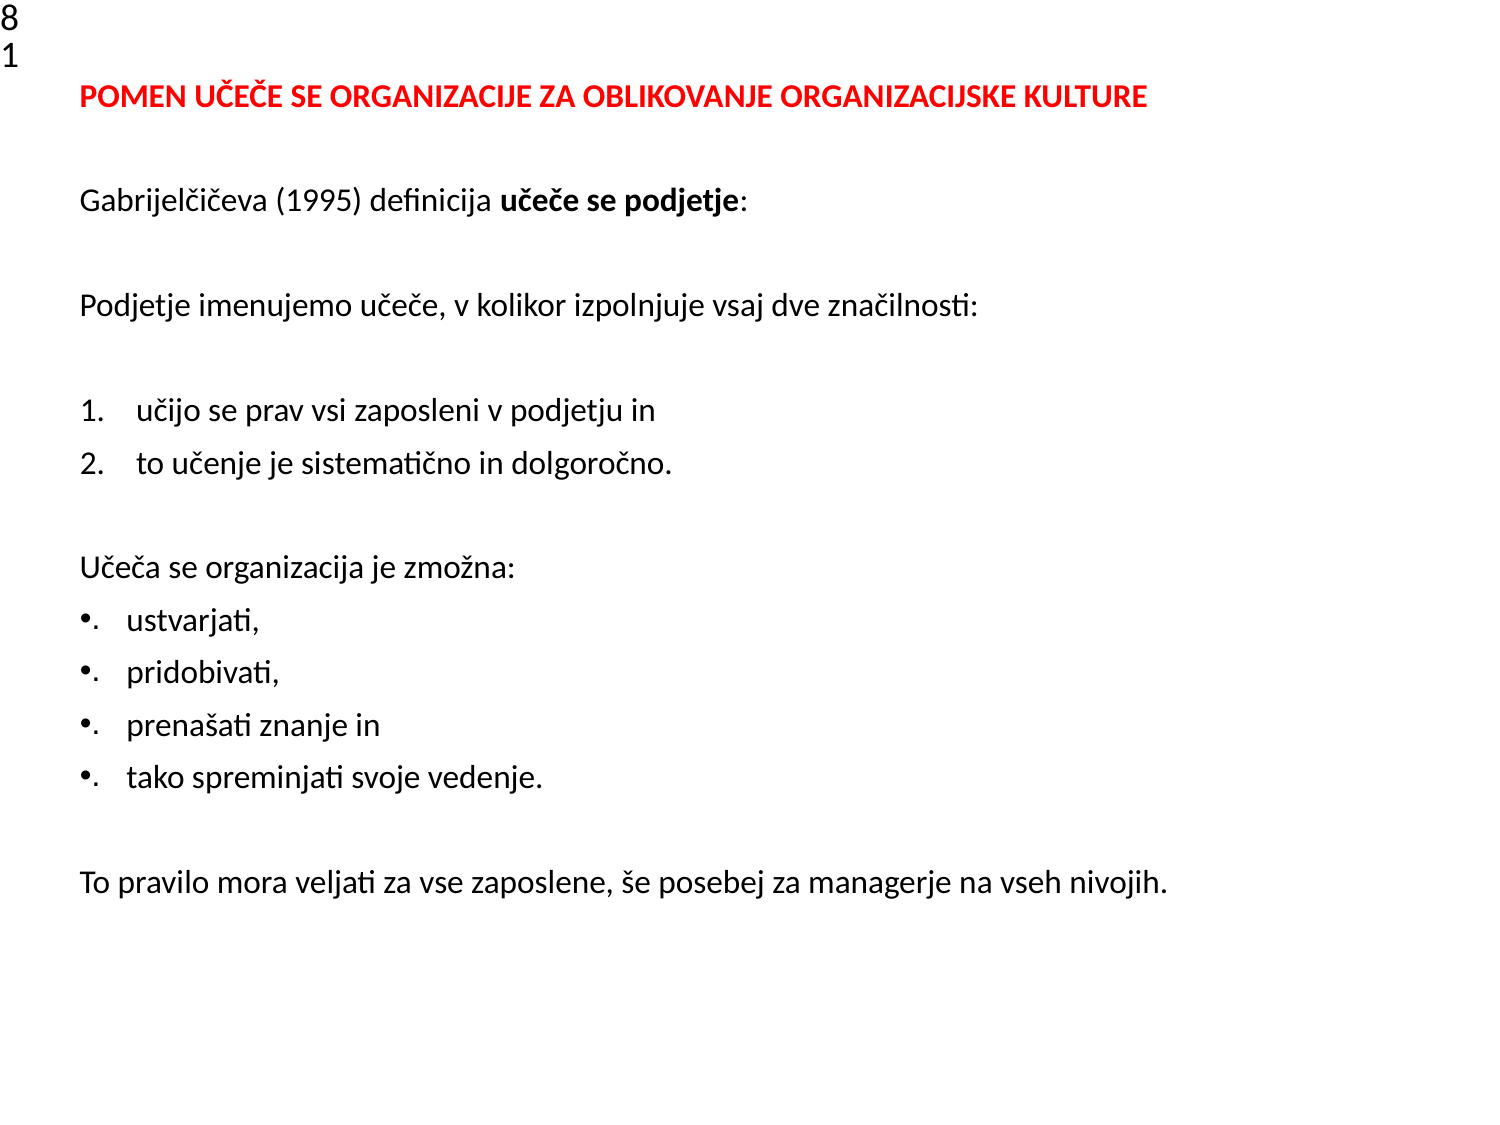

POMEN UČEČE SE ORGANIZACIJE ZA OBLIKOVANJE ORGANIZACIJSKE KULTURE
Gabrijelčičeva (1995) definicija učeče se podjetje:
Podjetje imenujemo učeče, v kolikor izpolnjuje vsaj dve značilnosti:
učijo se prav vsi zaposleni v podjetju in
to učenje je sistematično in dolgoročno.
Učeča se organizacija je zmožna:
ustvarjati,
pridobivati,
prenašati znanje in
tako spreminjati svoje vedenje.
To pravilo mora veljati za vse zaposlene, še posebej za managerje na vseh nivojih.